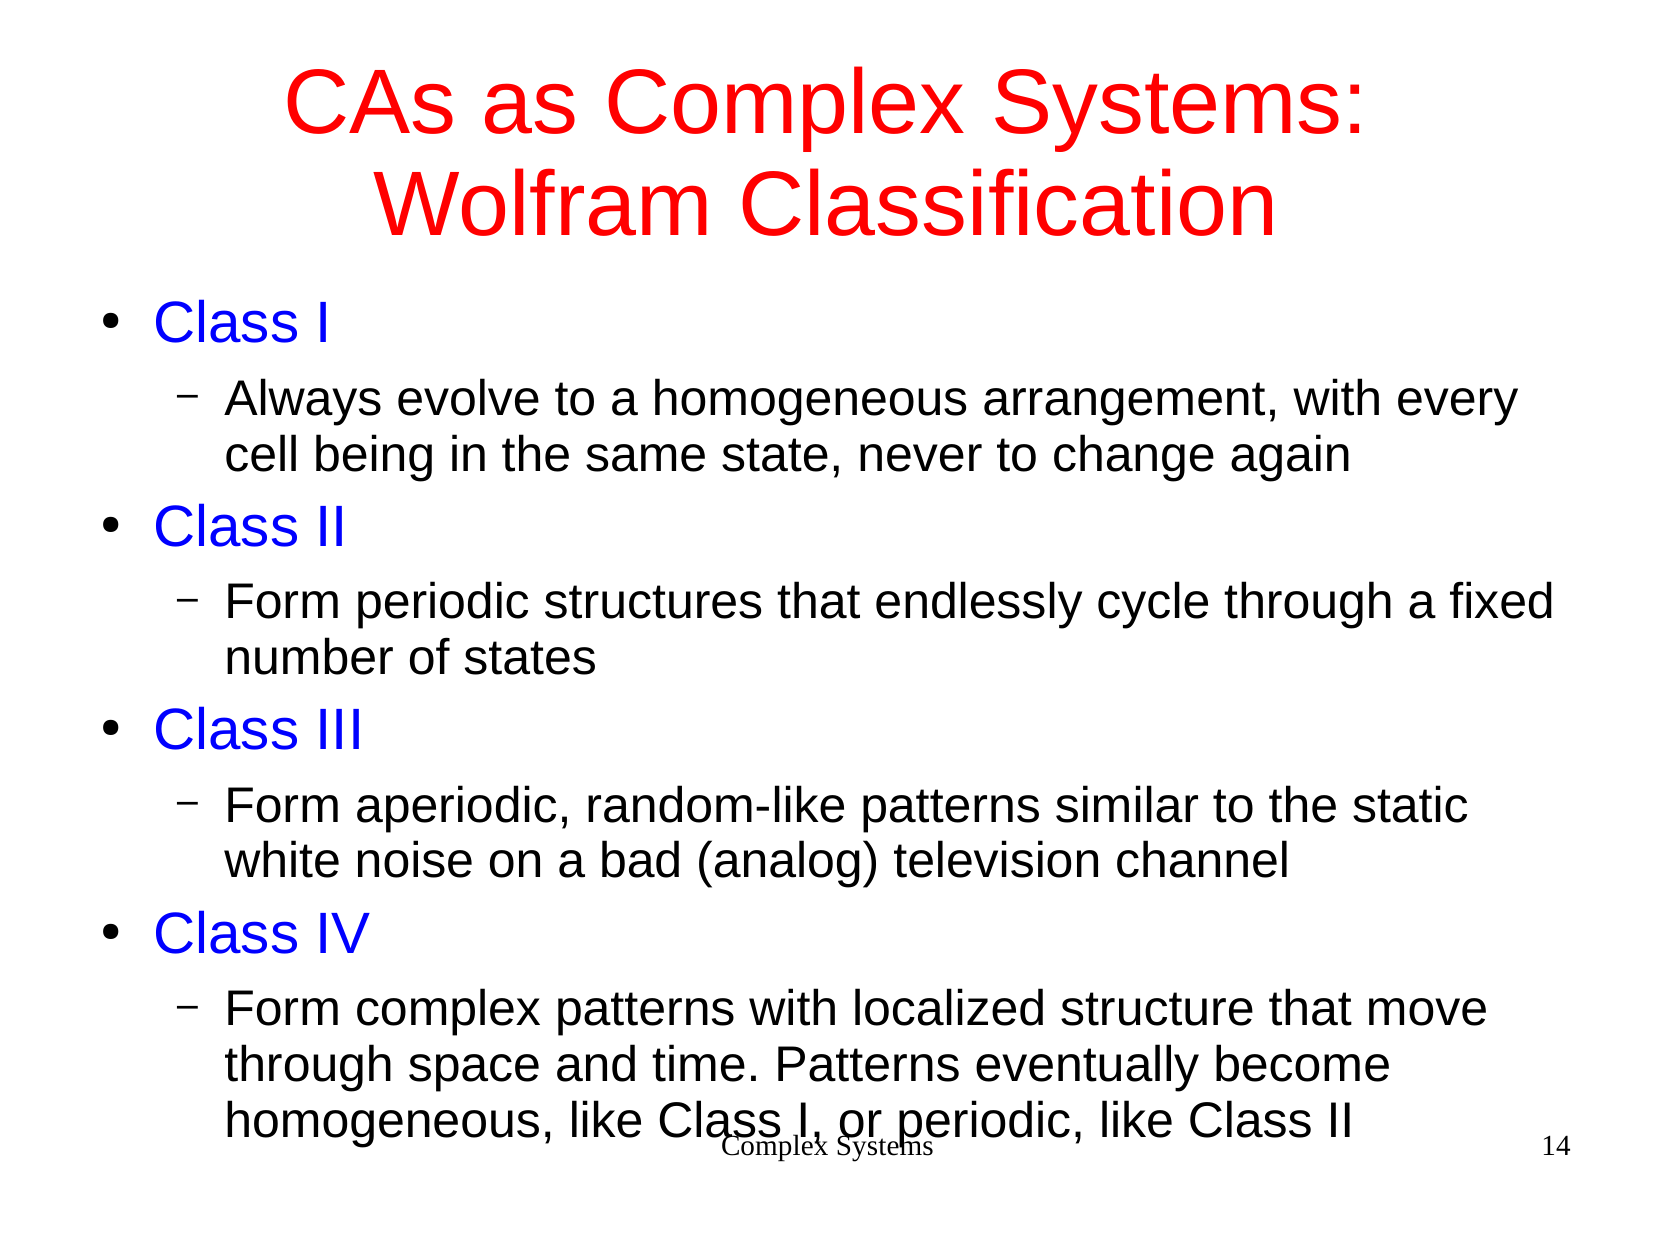

# CAs as Complex Systems: Wolfram Classification
Class I
Always evolve to a homogeneous arrangement, with every cell being in the same state, never to change again
Class II
Form periodic structures that endlessly cycle through a fixed number of states
Class III
Form aperiodic, random-like patterns similar to the static white noise on a bad (analog) television channel
Class IV
Form complex patterns with localized structure that move through space and time. Patterns eventually become homogeneous, like Class I, or periodic, like Class II
Complex Systems
14